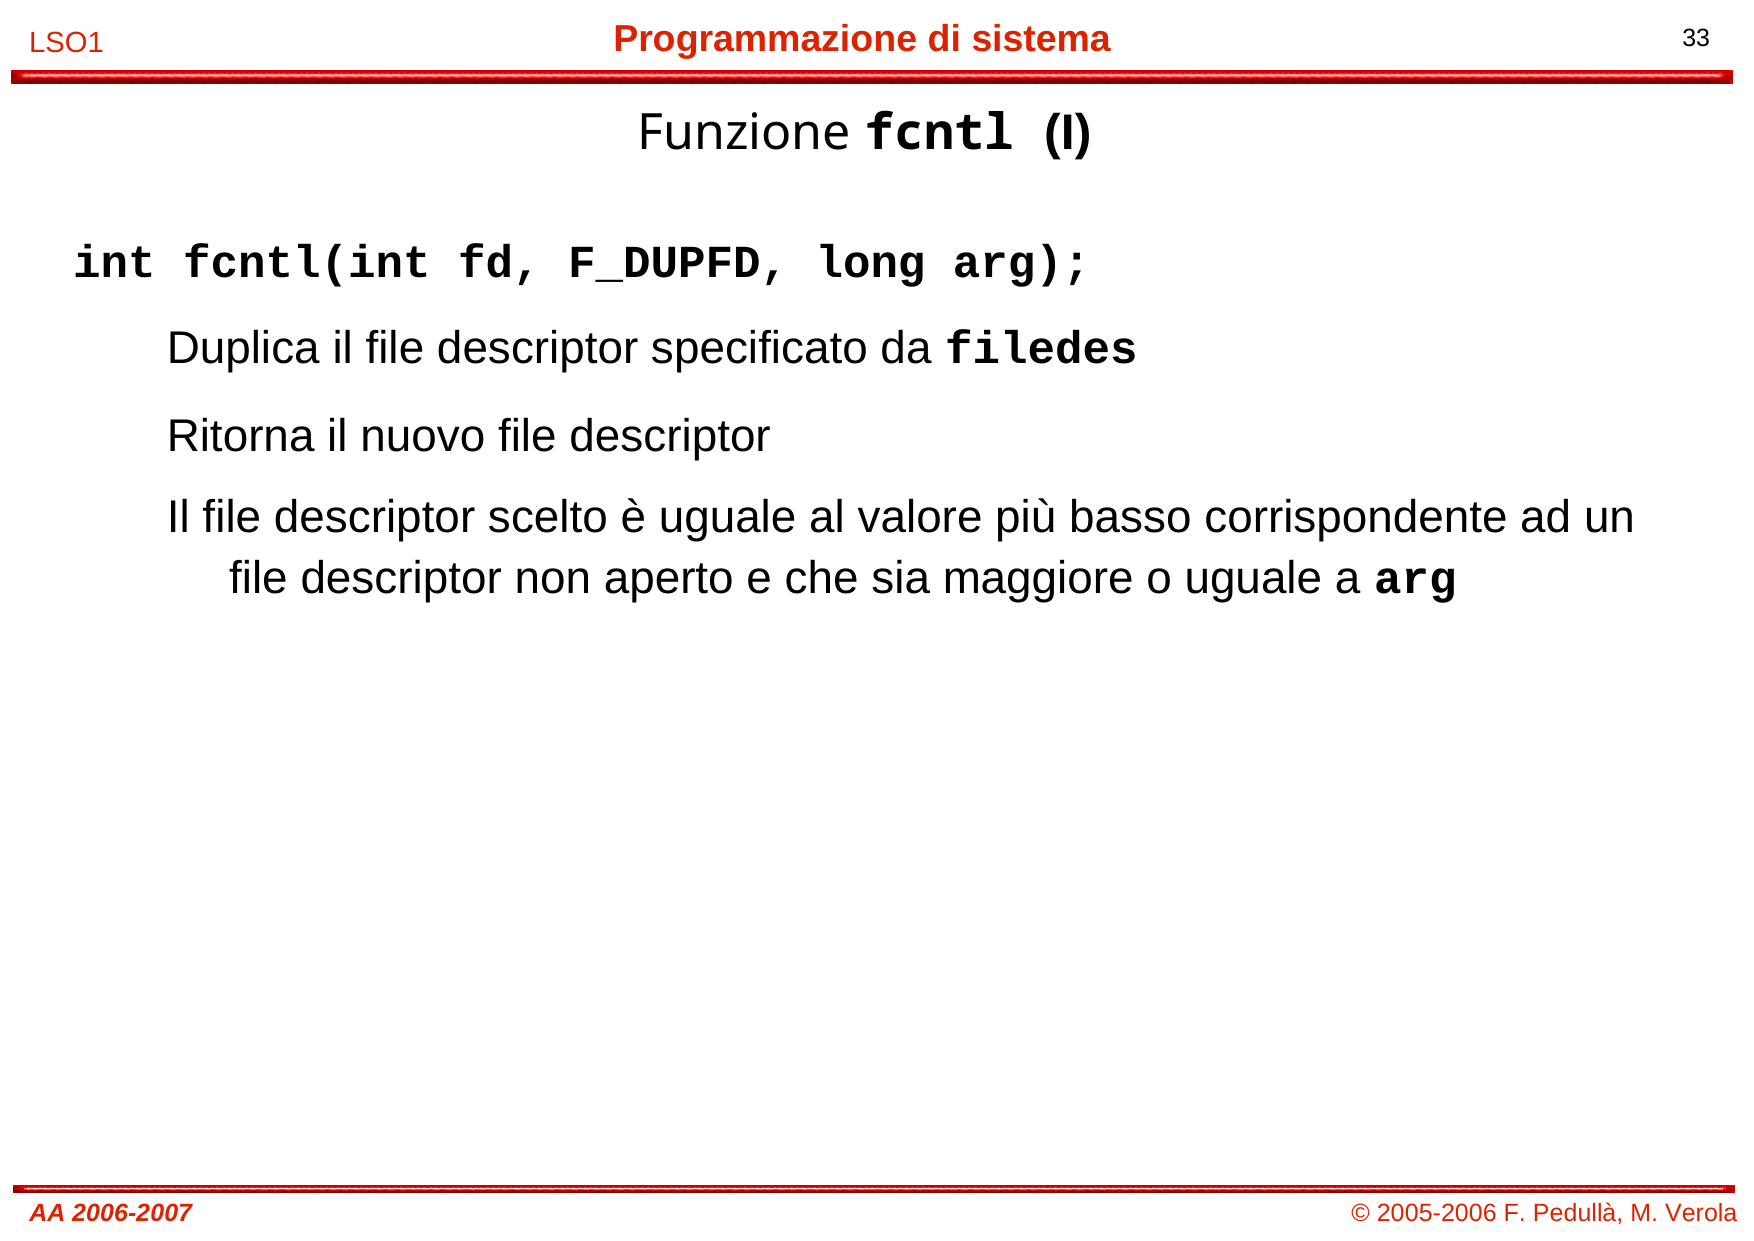

Funzione fcntl (I)
# int fcntl(int fd, F_DUPFD, long arg);
Duplica il file descriptor specificato da filedes
Ritorna il nuovo file descriptor
Il file descriptor scelto è uguale al valore più basso corrispondente ad un file descriptor non aperto e che sia maggiore o uguale a arg